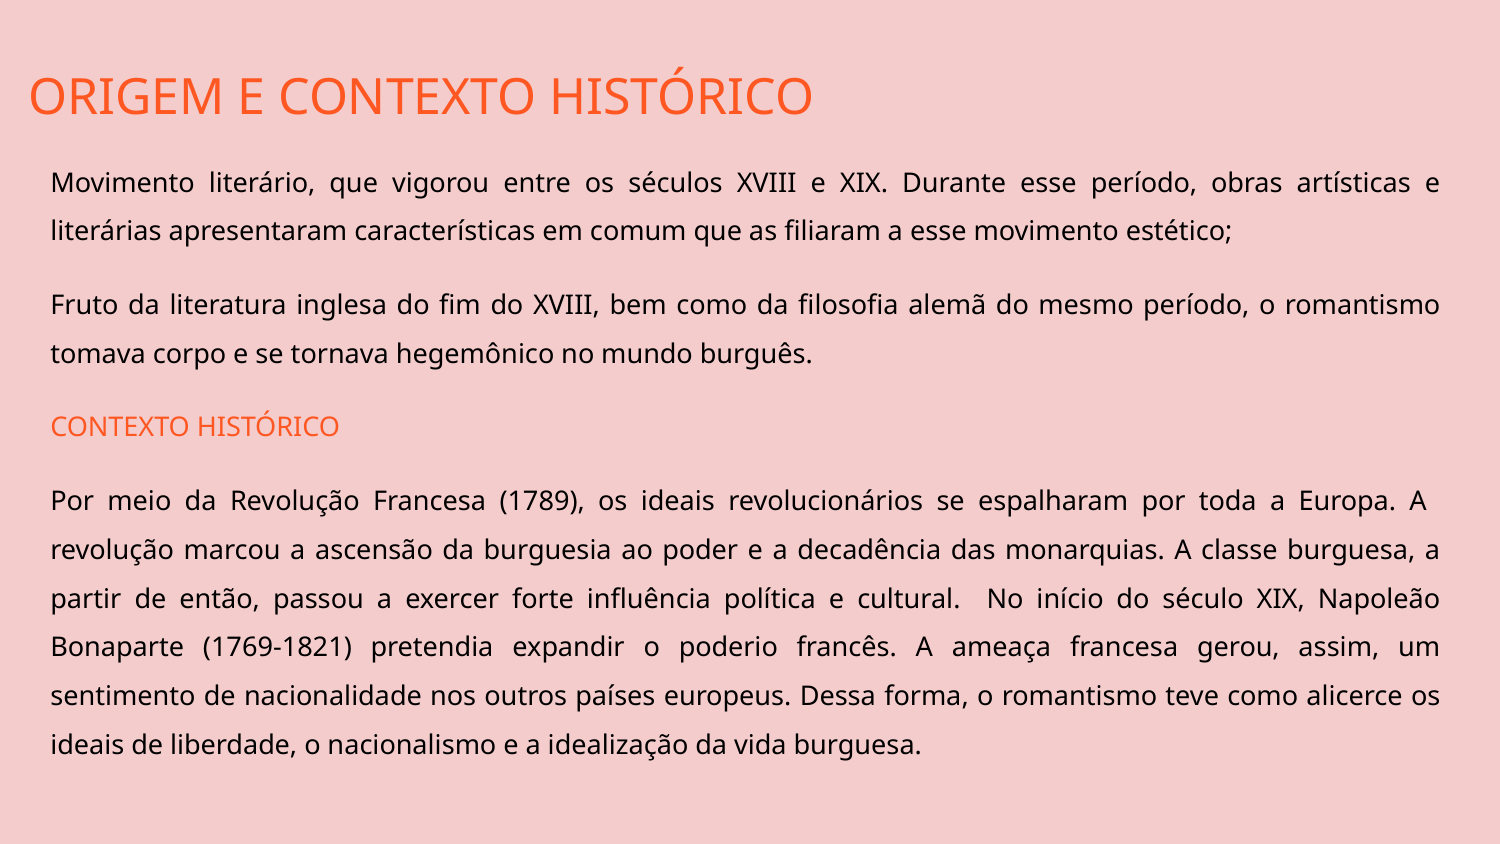

# ORIGEM E CONTEXTO HISTÓRICO
Movimento literário, que vigorou entre os séculos XVIII e XIX. Durante esse período, obras artísticas e literárias apresentaram características em comum que as filiaram a esse movimento estético;
Fruto da literatura inglesa do fim do XVIII, bem como da filosofia alemã do mesmo período, o romantismo tomava corpo e se tornava hegemônico no mundo burguês.
CONTEXTO HISTÓRICO
Por meio da Revolução Francesa (1789), os ideais revolucionários se espalharam por toda a Europa. A revolução marcou a ascensão da burguesia ao poder e a decadência das monarquias. A classe burguesa, a partir de então, passou a exercer forte influência política e cultural. No início do século XIX, Napoleão Bonaparte (1769-1821) pretendia expandir o poderio francês. A ameaça francesa gerou, assim, um sentimento de nacionalidade nos outros países europeus. Dessa forma, o romantismo teve como alicerce os ideais de liberdade, o nacionalismo e a idealização da vida burguesa.